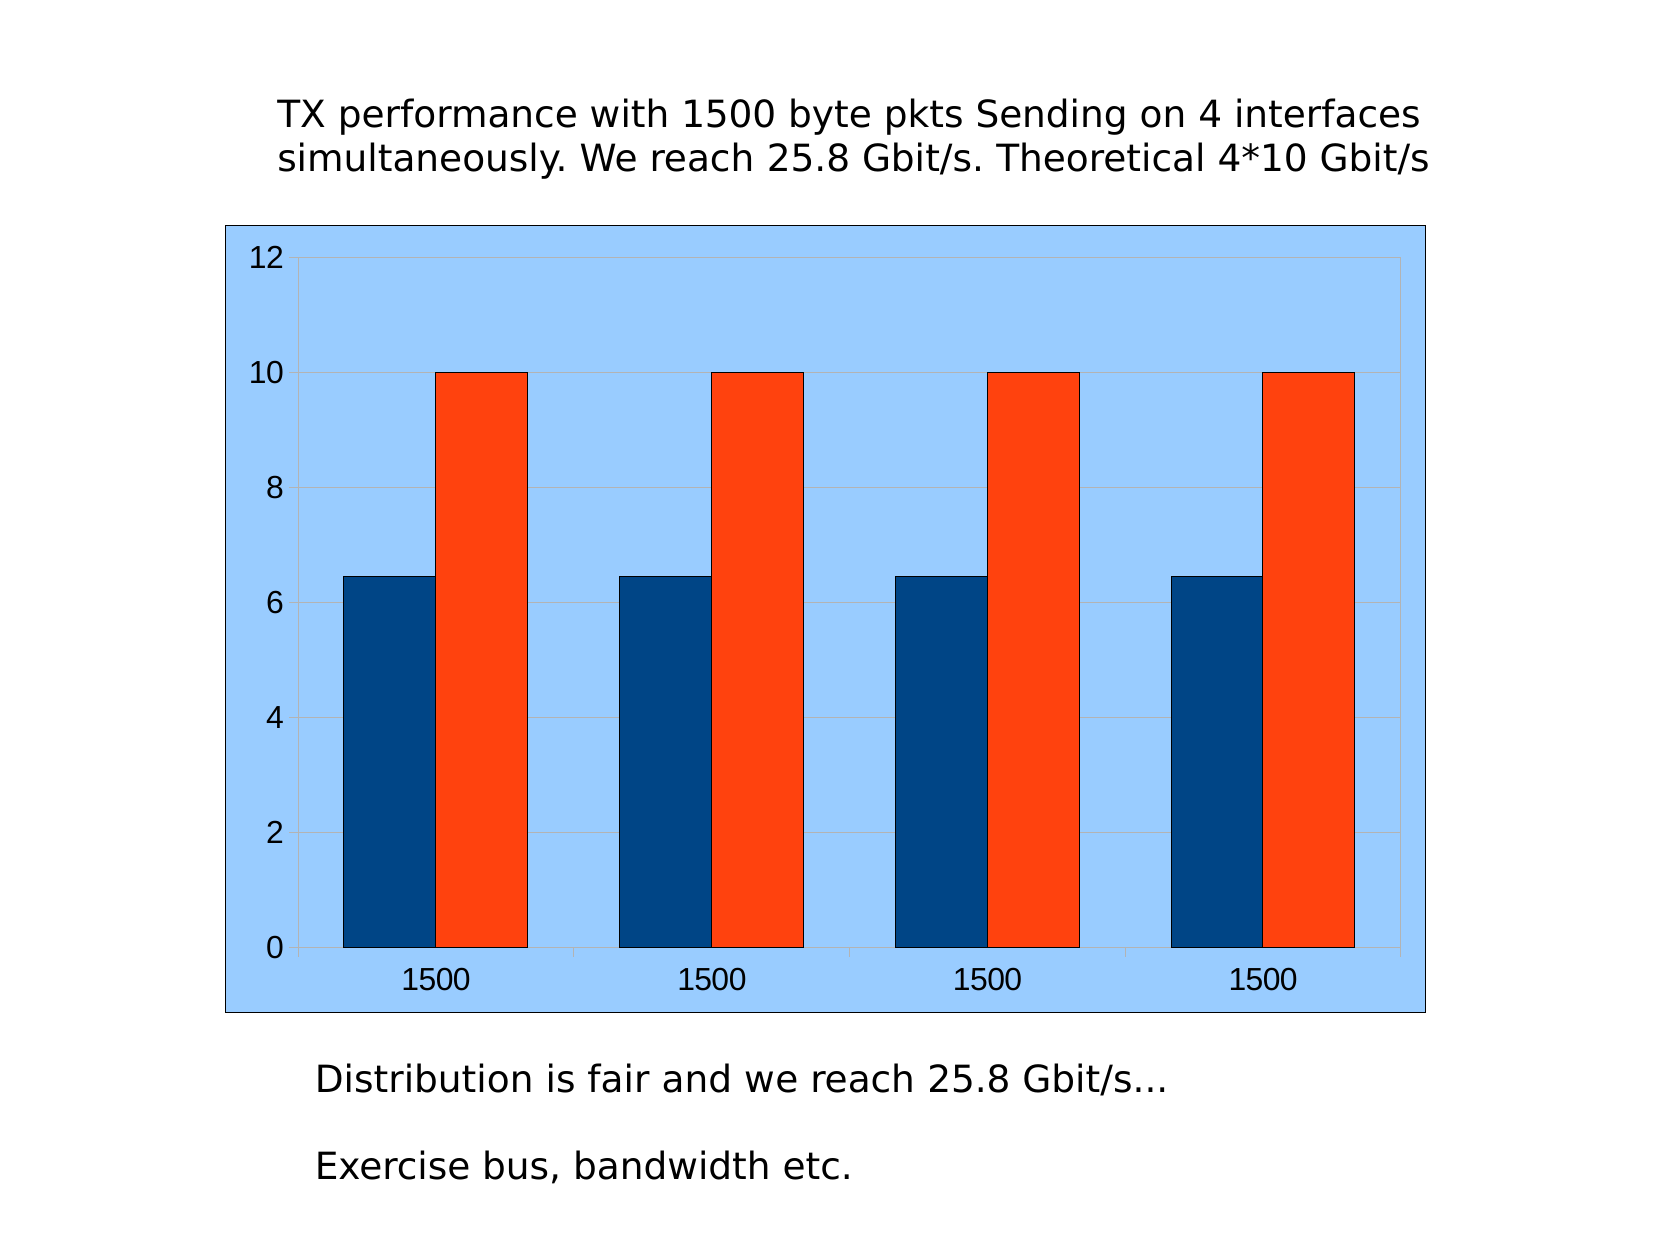

TX performance with 1500 byte pkts Sending on 4 interfaces
simultaneously. We reach 25.8 Gbit/s. Theoretical 4*10 Gbit/s
### Chart
| Category | Column 1 | |
|---|---|---|
| 1500 | 6.46 | 10.0 |
| 1500 | 6.46 | 10.0 |
| 1500 | 6.45 | 10.0 |
| 1500 | 6.45 | 10.0 |Distribution is fair and we reach 25.8 Gbit/s...
Exercise bus, bandwidth etc.